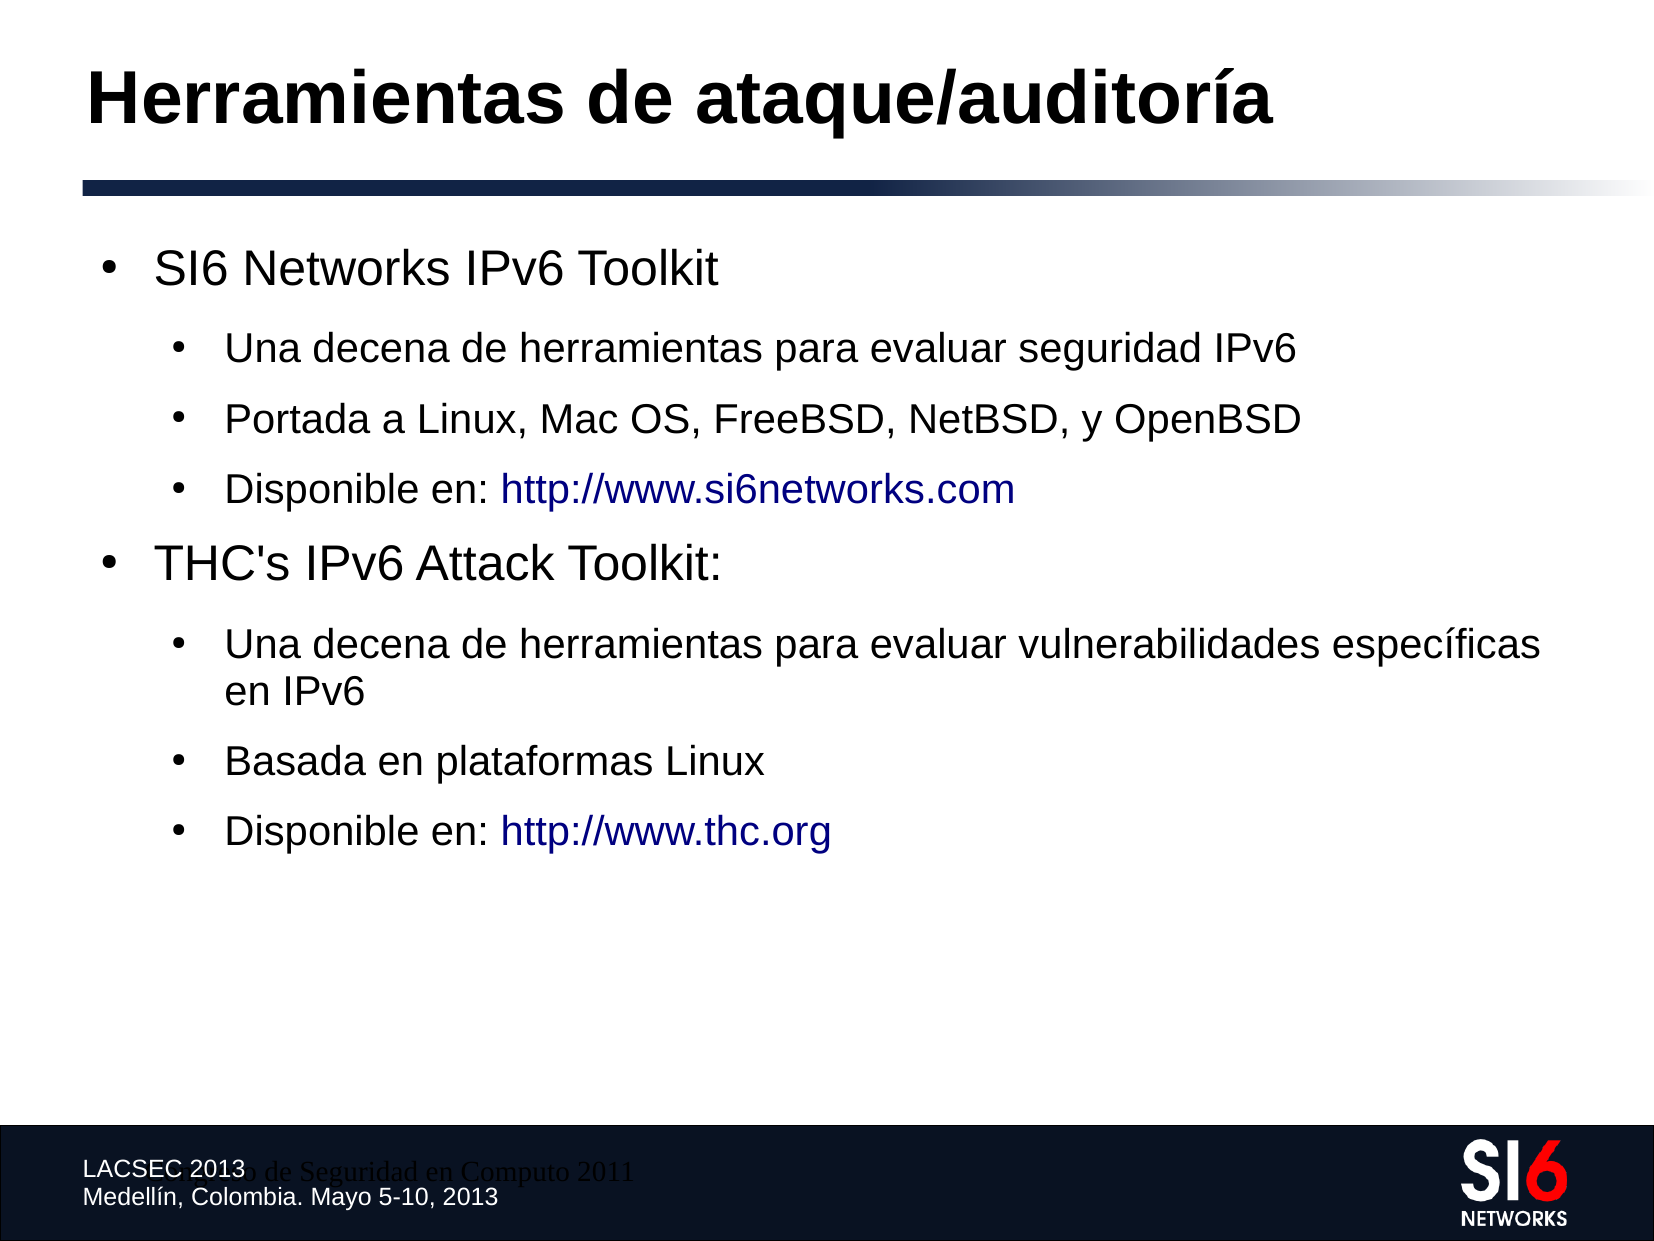

# Herramientas de ataque/auditoría
SI6 Networks IPv6 Toolkit
Una decena de herramientas para evaluar seguridad IPv6
Portada a Linux, Mac OS, FreeBSD, NetBSD, y OpenBSD
Disponible en: http://www.si6networks.com
THC's IPv6 Attack Toolkit:
Una decena de herramientas para evaluar vulnerabilidades específicas en IPv6
Basada en plataformas Linux
Disponible en: http://www.thc.org
Congreso de Seguridad en Computo 2011